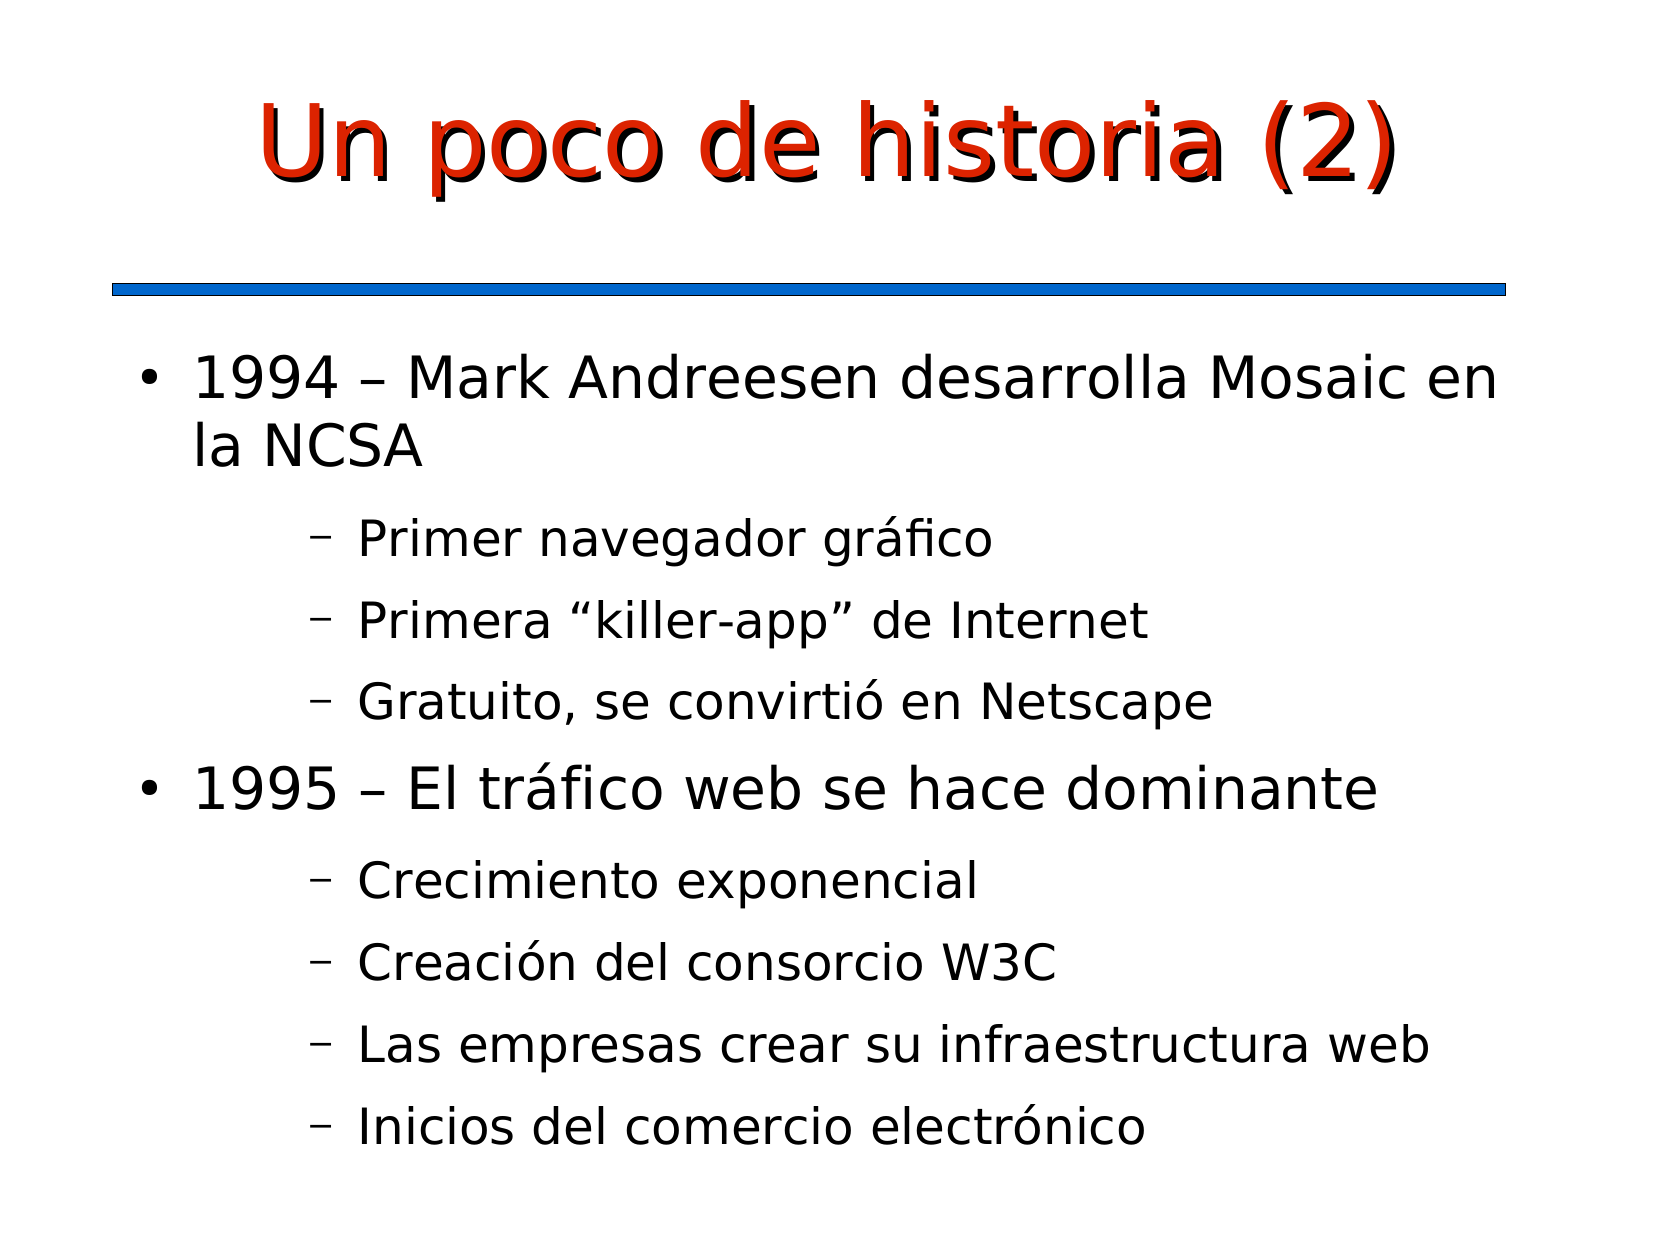

# Un poco de historia (2)
1994 – Mark Andreesen desarrolla Mosaic en la NCSA
Primer navegador gráfico
Primera “killer-app” de Internet
Gratuito, se convirtió en Netscape
1995 – El tráfico web se hace dominante
Crecimiento exponencial
Creación del consorcio W3C
Las empresas crear su infraestructura web
Inicios del comercio electrónico